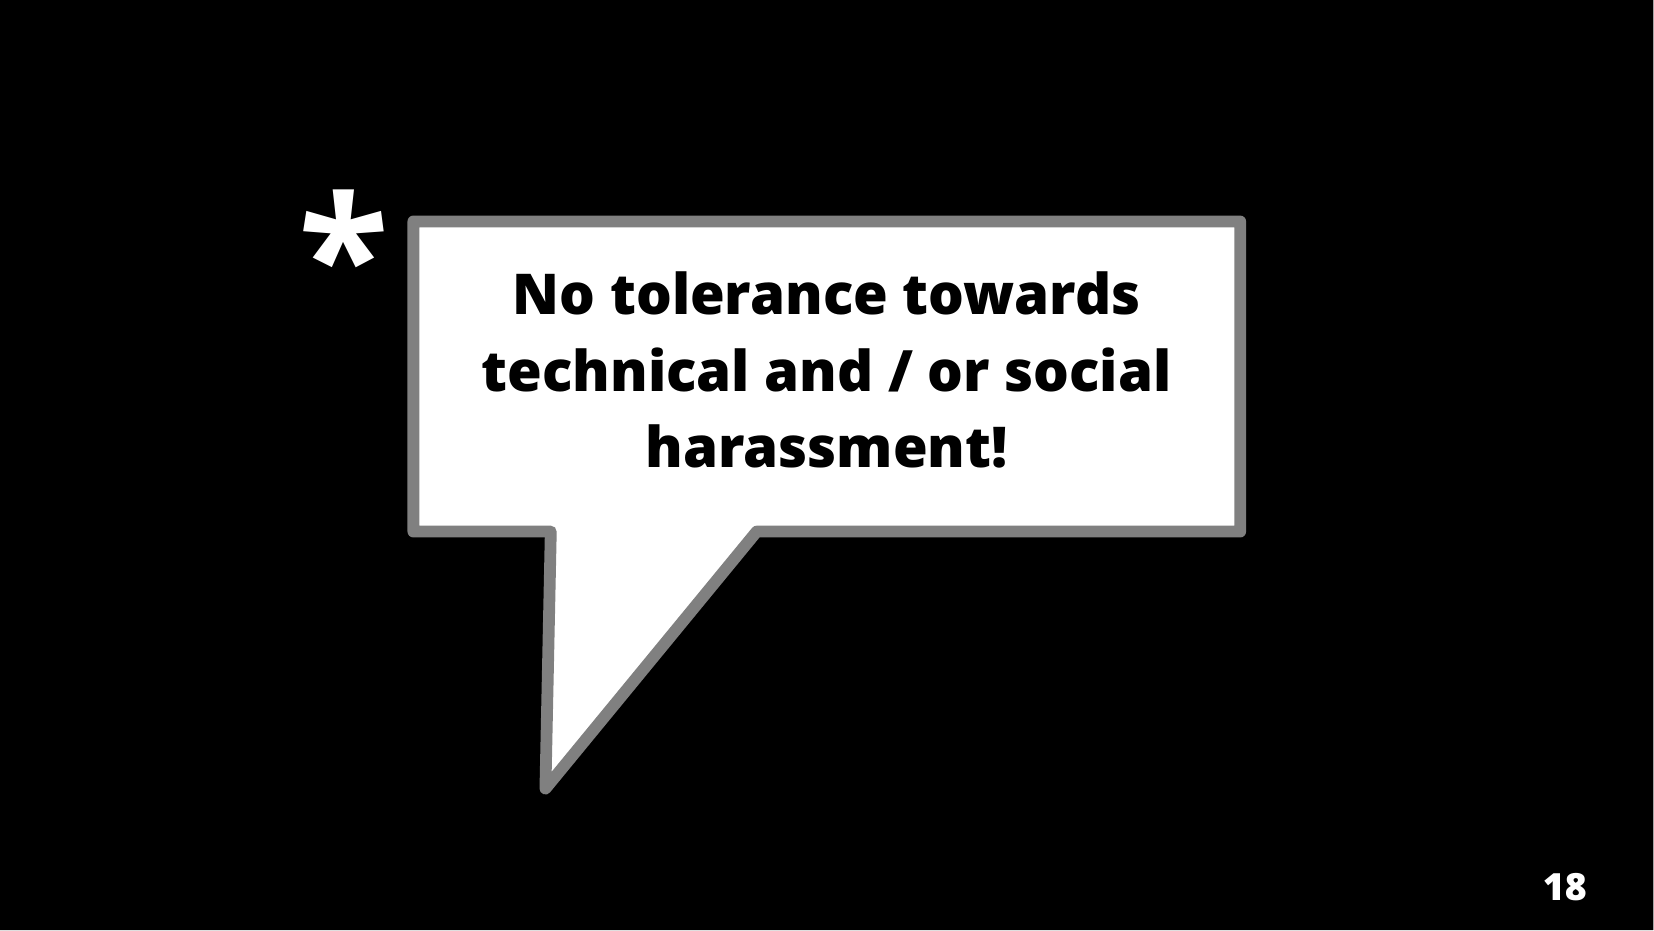

# No tolerance towards technical and / or social harassment!
18